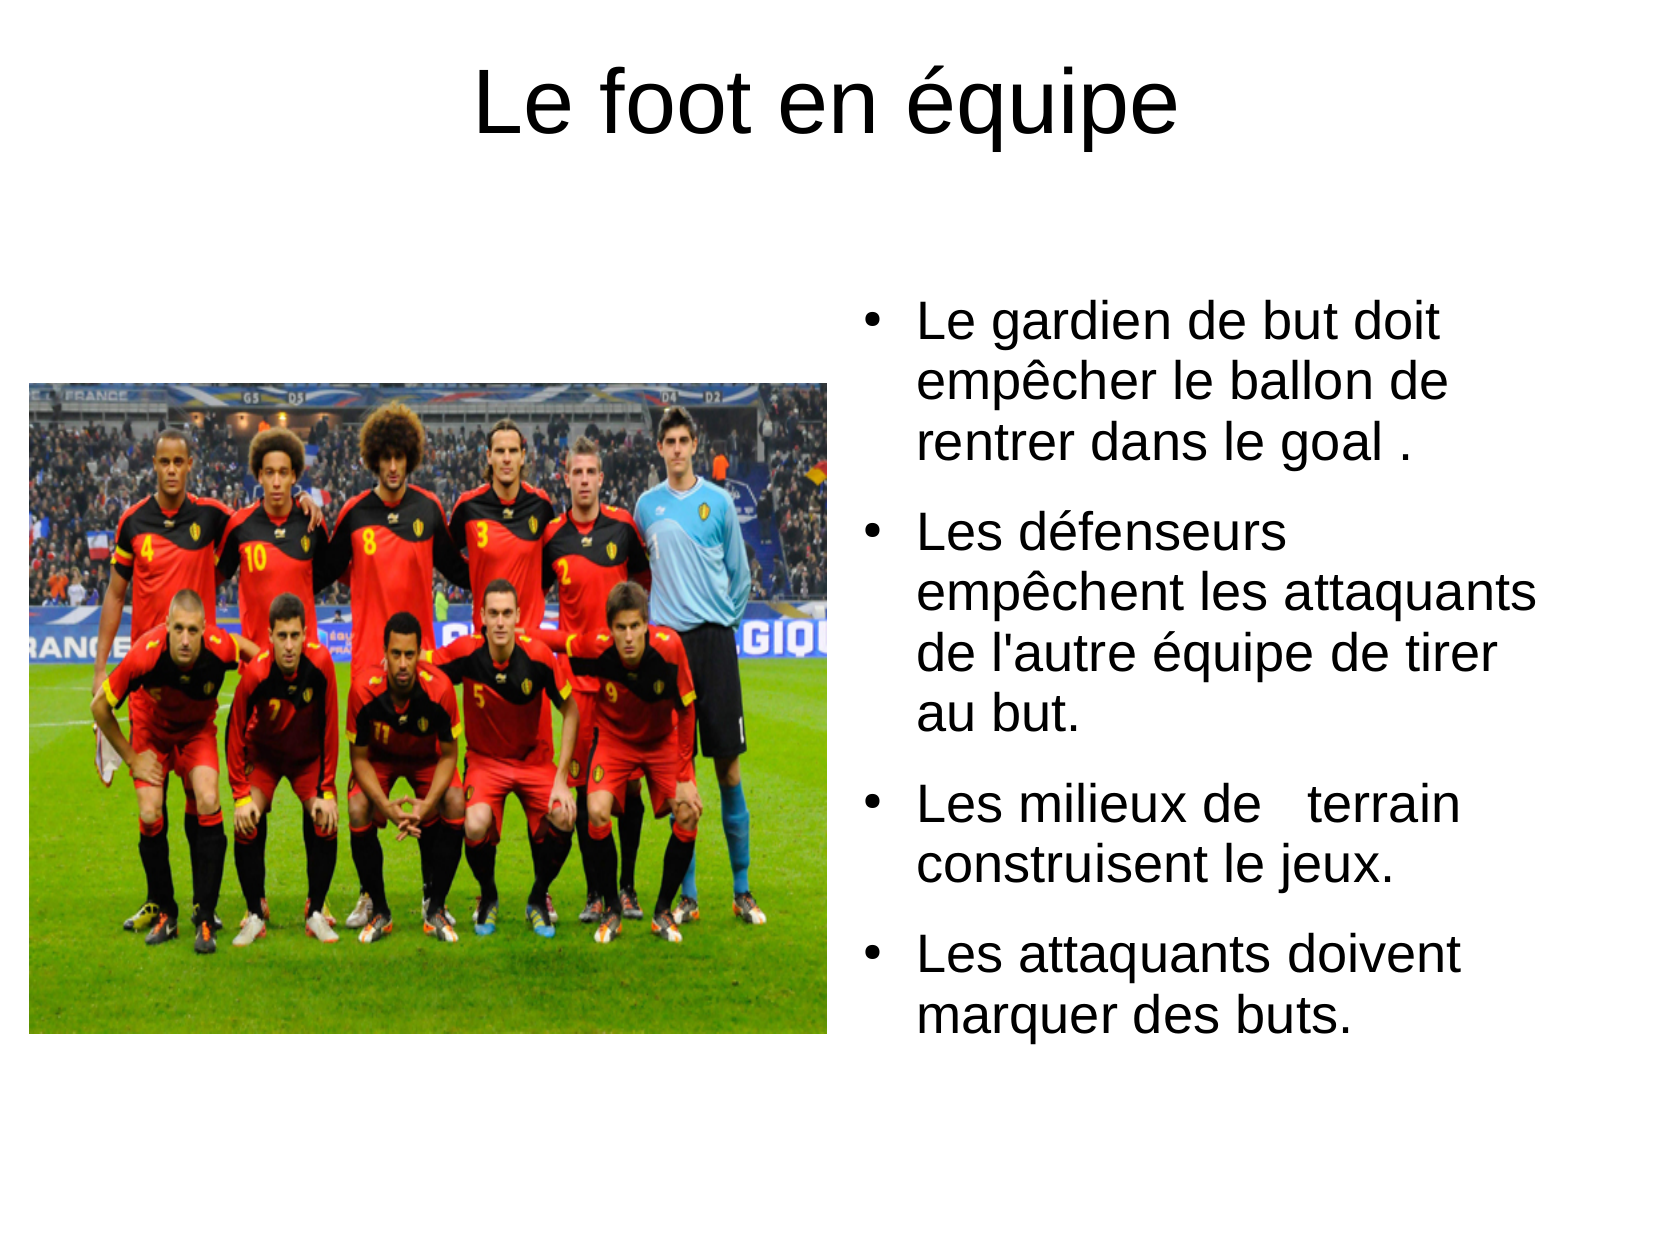

# Le foot en équipe
Le gardien de but doit empêcher le ballon de rentrer dans le goal .
Les défenseurs empêchent les attaquants de l'autre équipe de tirer au but.
Les milieux de terrain construisent le jeux.
Les attaquants doivent marquer des buts.